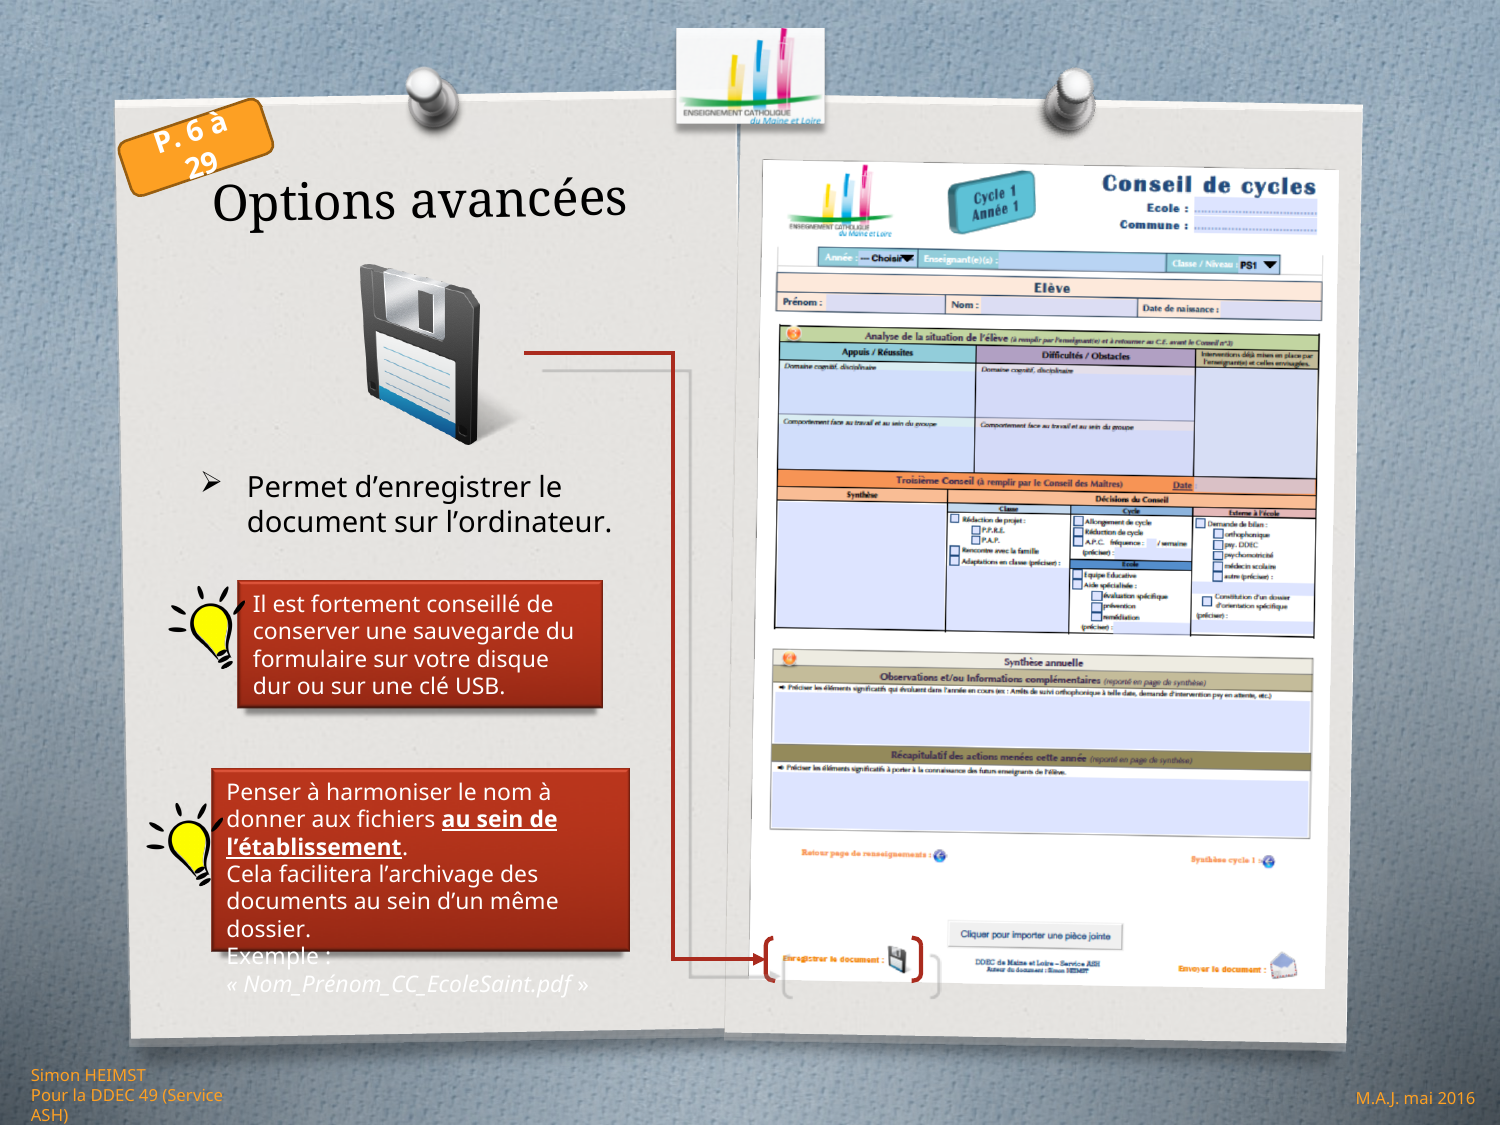

P. 6 à 29
# Options avancées
Permet d’enregistrer le document sur l’ordinateur.
Il est fortement conseillé de conserver une sauvegarde du formulaire sur votre disque dur ou sur une clé USB.
Penser à harmoniser le nom à donner aux fichiers au sein de l’établissement.
Cela facilitera l’archivage des documents au sein d’un même dossier.
Exemple :
« Nom_Prénom_CC_EcoleSaint.pdf »
Simon HEIMST
Pour la DDEC 49 (Service ASH)
M.A.J. mai 2016